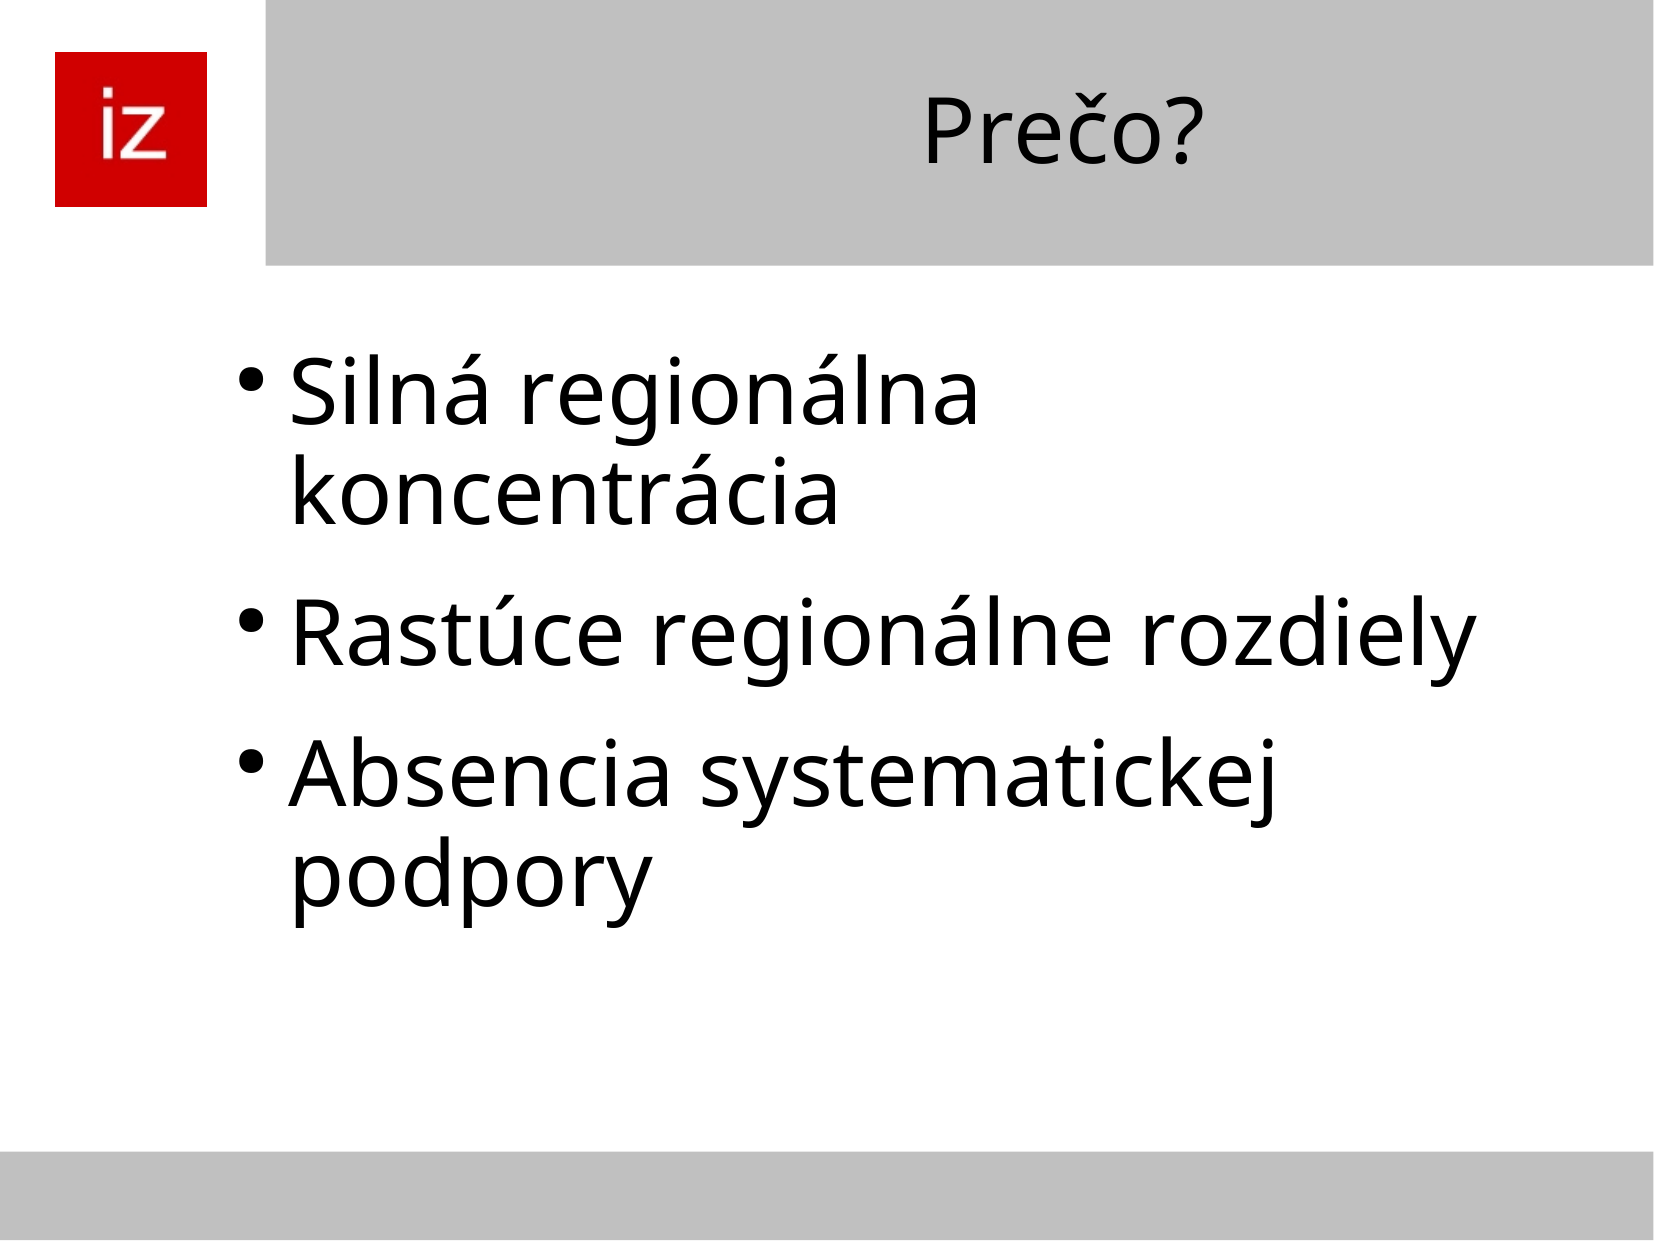

# Prečo?
Silná regionálna koncentrácia
Rastúce regionálne rozdiely
Absencia systematickej podpory